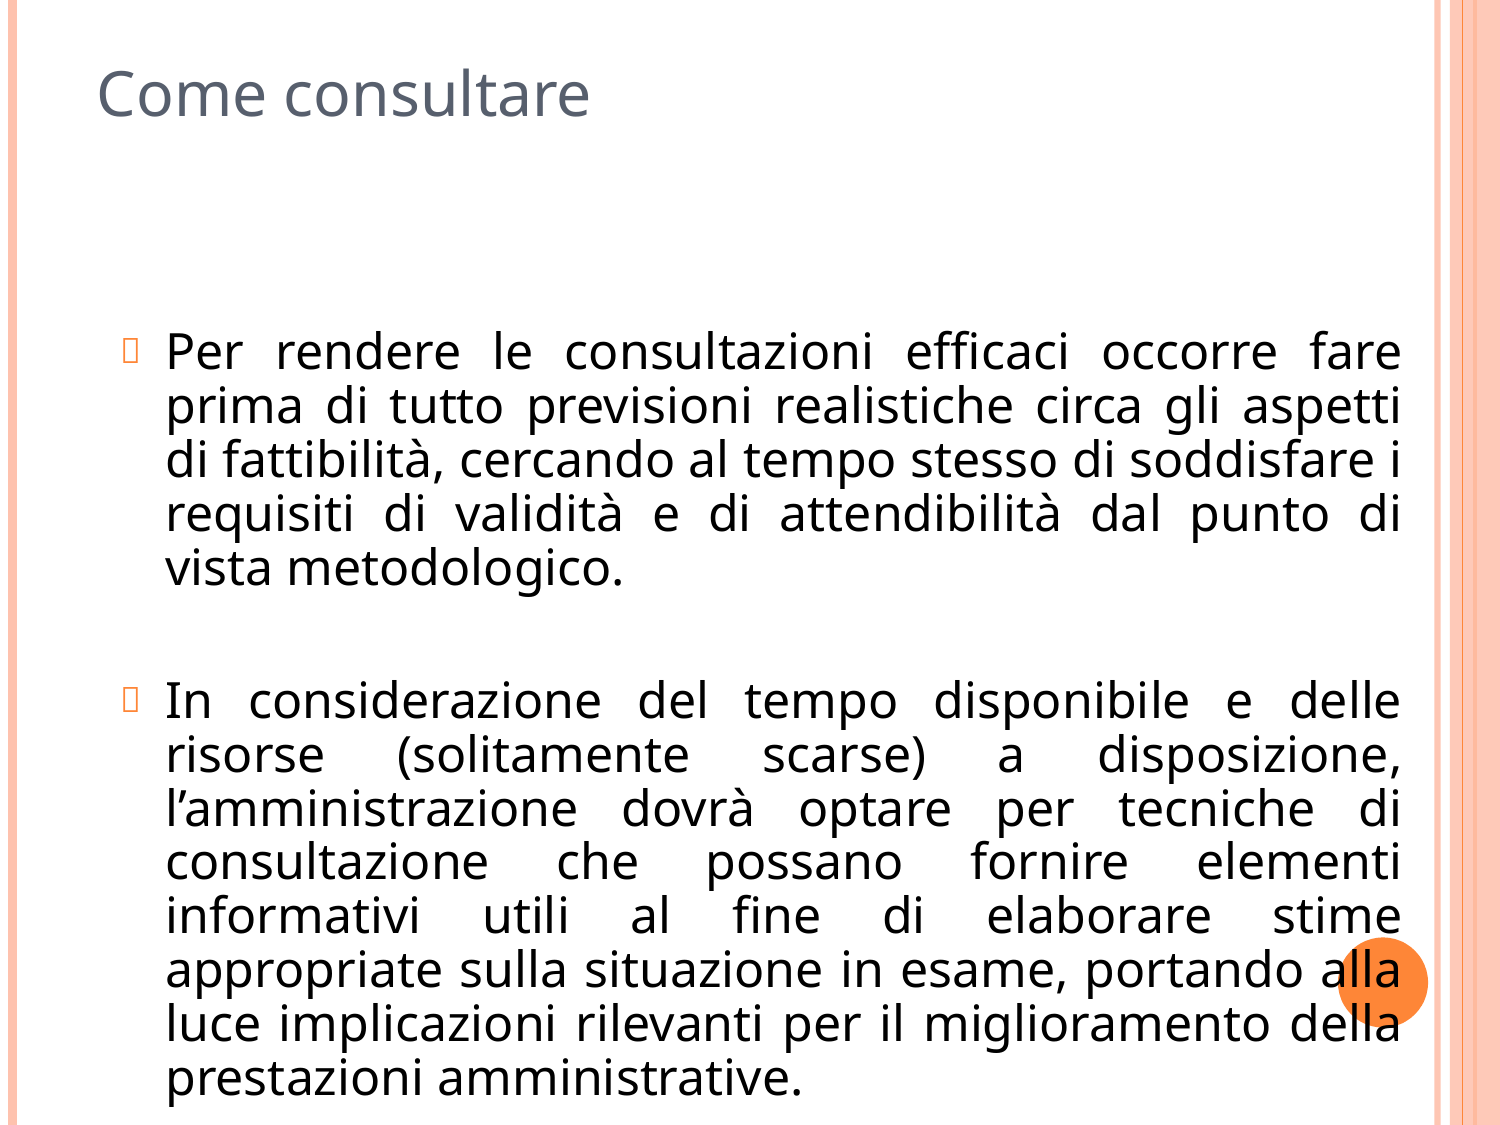

# Come consultare
Per rendere le consultazioni efficaci occorre fare prima di tutto previsioni realistiche circa gli aspetti di fattibilità, cercando al tempo stesso di soddisfare i requisiti di validità e di attendibilità dal punto di vista metodologico.
In considerazione del tempo disponibile e delle risorse (solitamente scarse) a disposizione, l’amministrazione dovrà optare per tecniche di consultazione che possano fornire elementi informativi utili al fine di elaborare stime appropriate sulla situazione in esame, portando alla luce implicazioni rilevanti per il miglioramento della prestazioni amministrative.